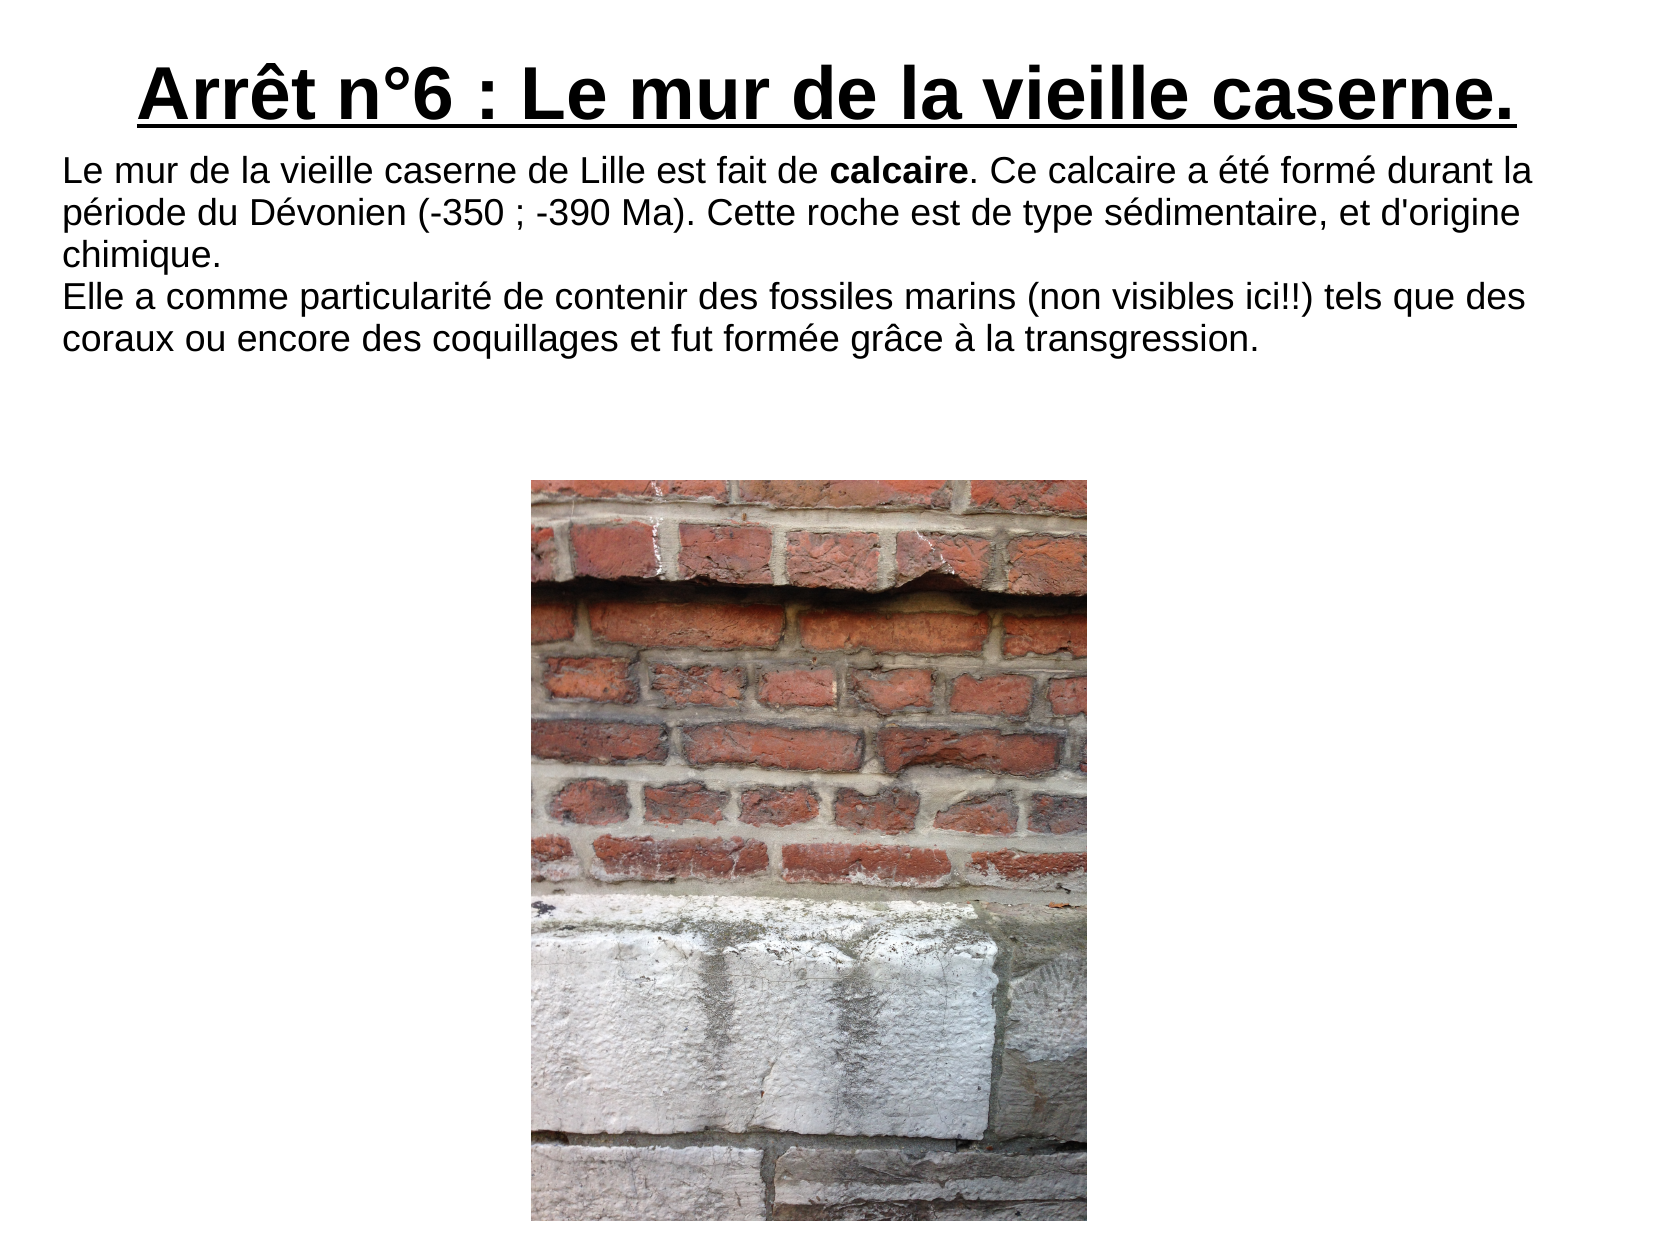

# Arrêt n°6 : Le mur de la vieille caserne.
Le mur de la vieille caserne de Lille est fait de calcaire. Ce calcaire a été formé durant la période du Dévonien (-350 ; -390 Ma). Cette roche est de type sédimentaire, et d'origine chimique.
Elle a comme particularité de contenir des fossiles marins (non visibles ici!!) tels que des coraux ou encore des coquillages et fut formée grâce à la transgression.